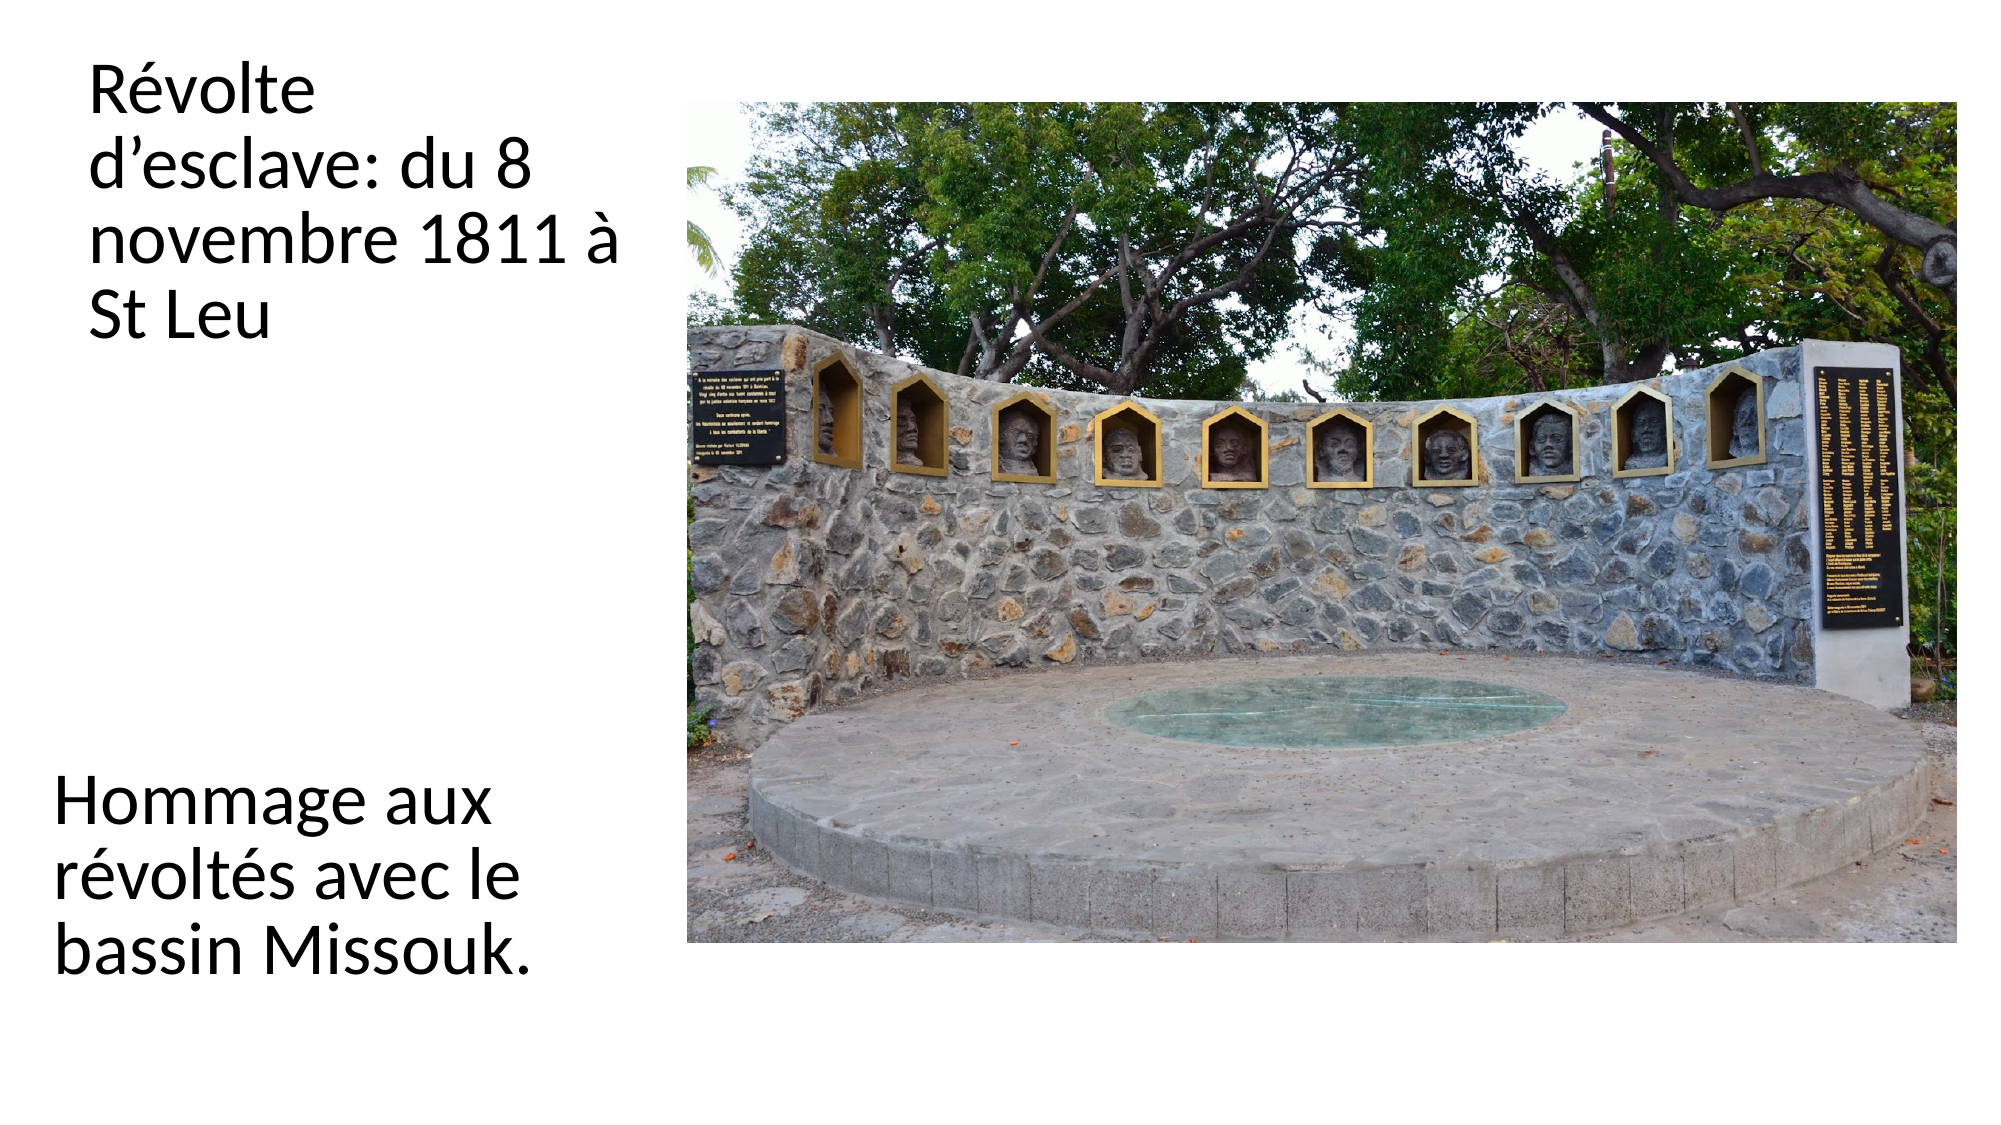

Révolte d’esclave: du 8 novembre 1811 à St Leu
Hommage aux révoltés avec le bassin Missouk.